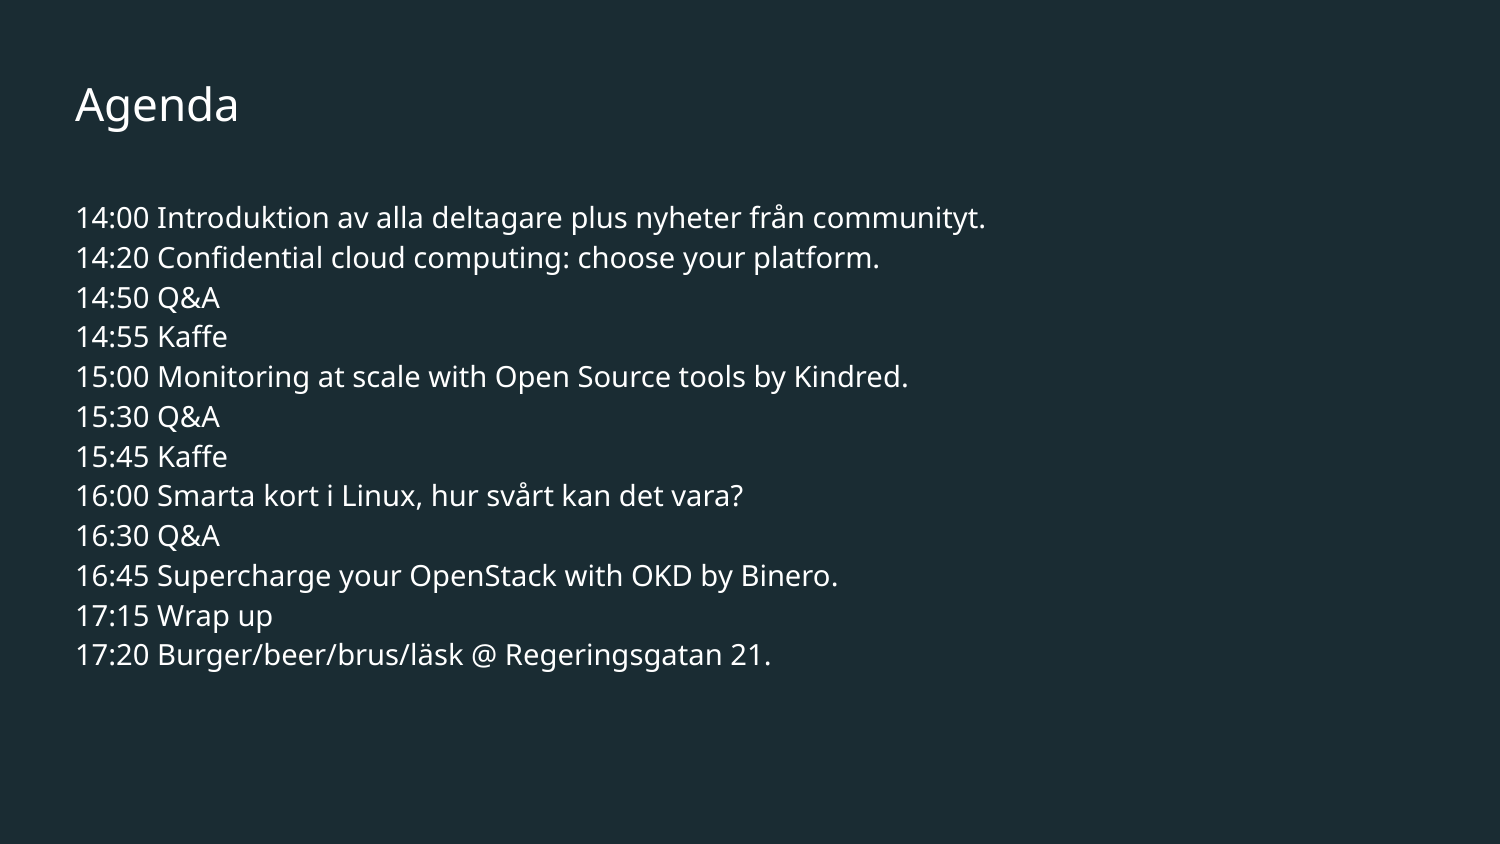

# Agenda
14:00 Introduktion av alla deltagare plus nyheter från communityt.
14:20 Confidential cloud computing: choose your platform.
14:50 Q&A
14:55 Kaffe
15:00 Monitoring at scale with Open Source tools by Kindred.
15:30 Q&A
15:45 Kaffe
16:00 Smarta kort i Linux, hur svårt kan det vara?
16:30 Q&A
16:45 Supercharge your OpenStack with OKD by Binero.
17:15 Wrap up
17:20 Burger/beer/brus/läsk @ Regeringsgatan 21.